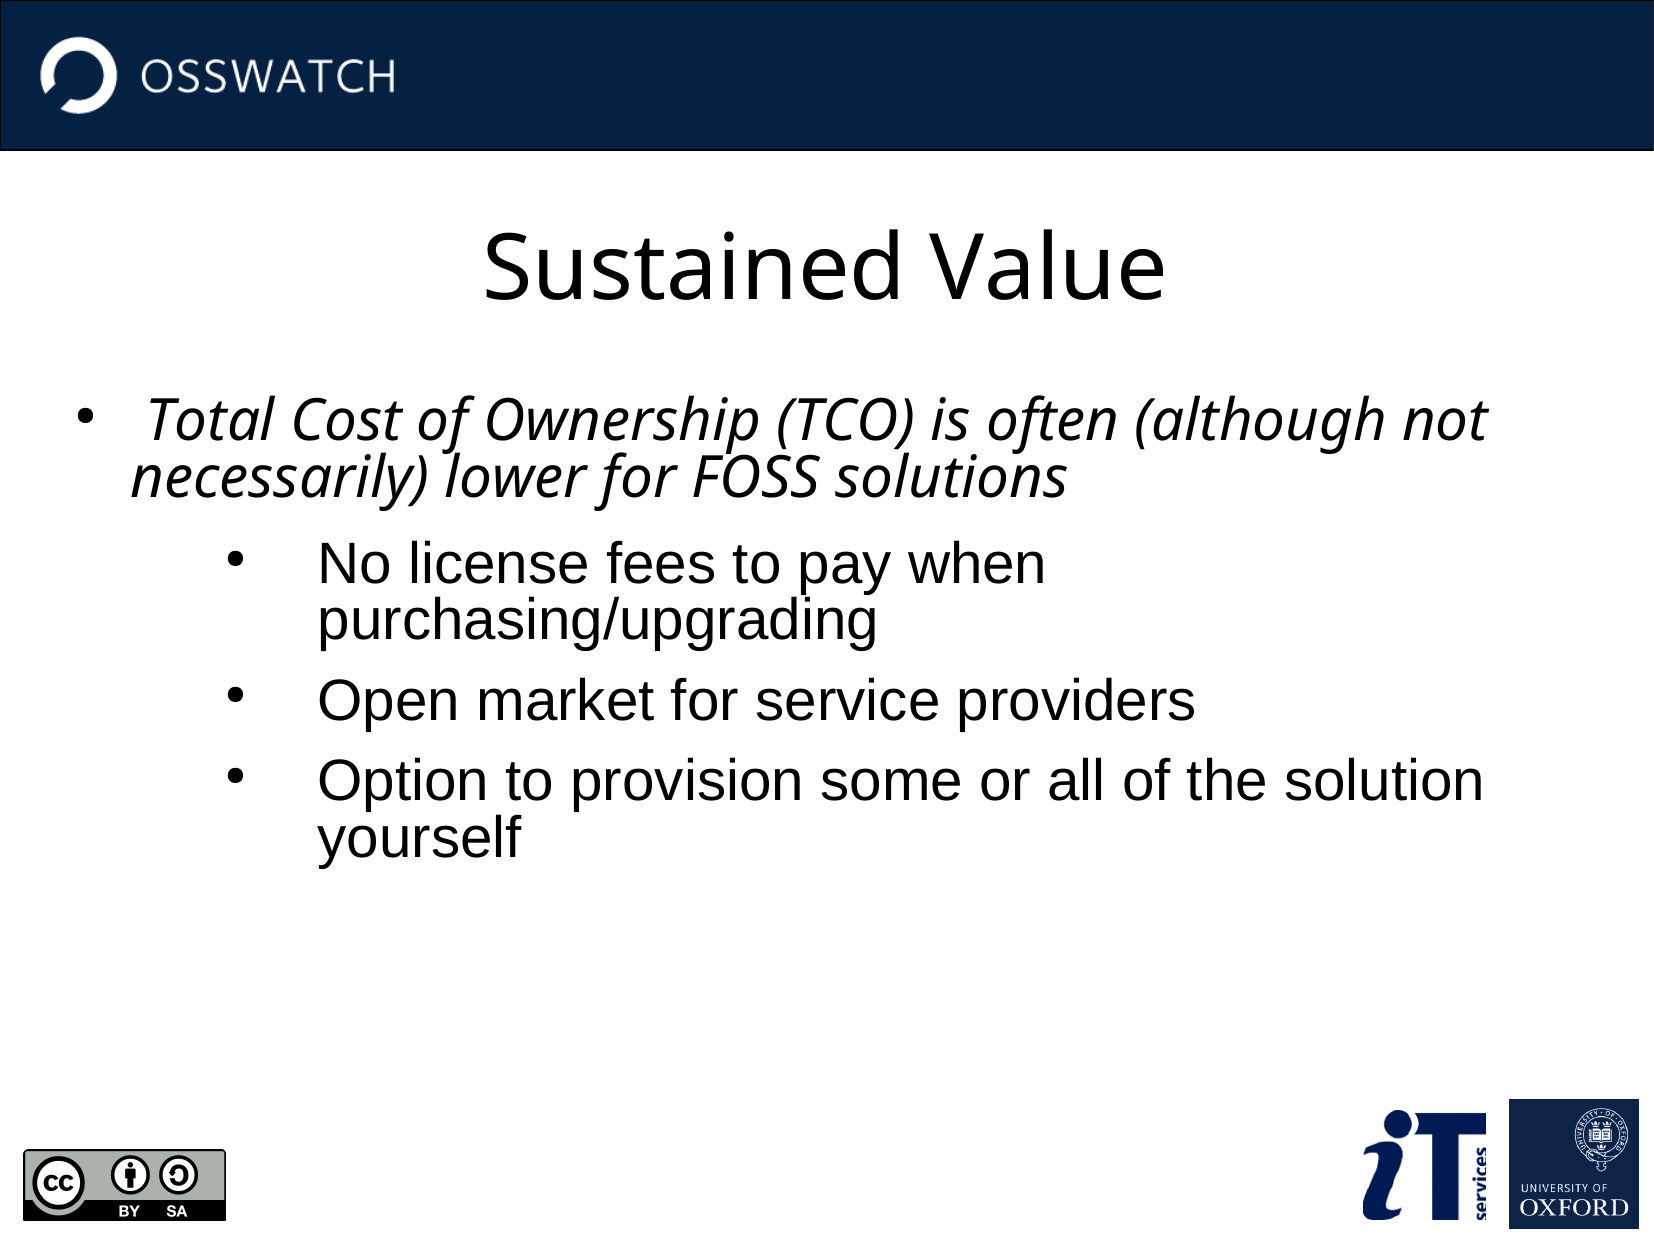

# Sustained Value
 Total Cost of Ownership (TCO) is often (although not necessarily) lower for FOSS solutions
No license fees to pay when purchasing/upgrading
Open market for service providers
Option to provision some or all of the solution yourself